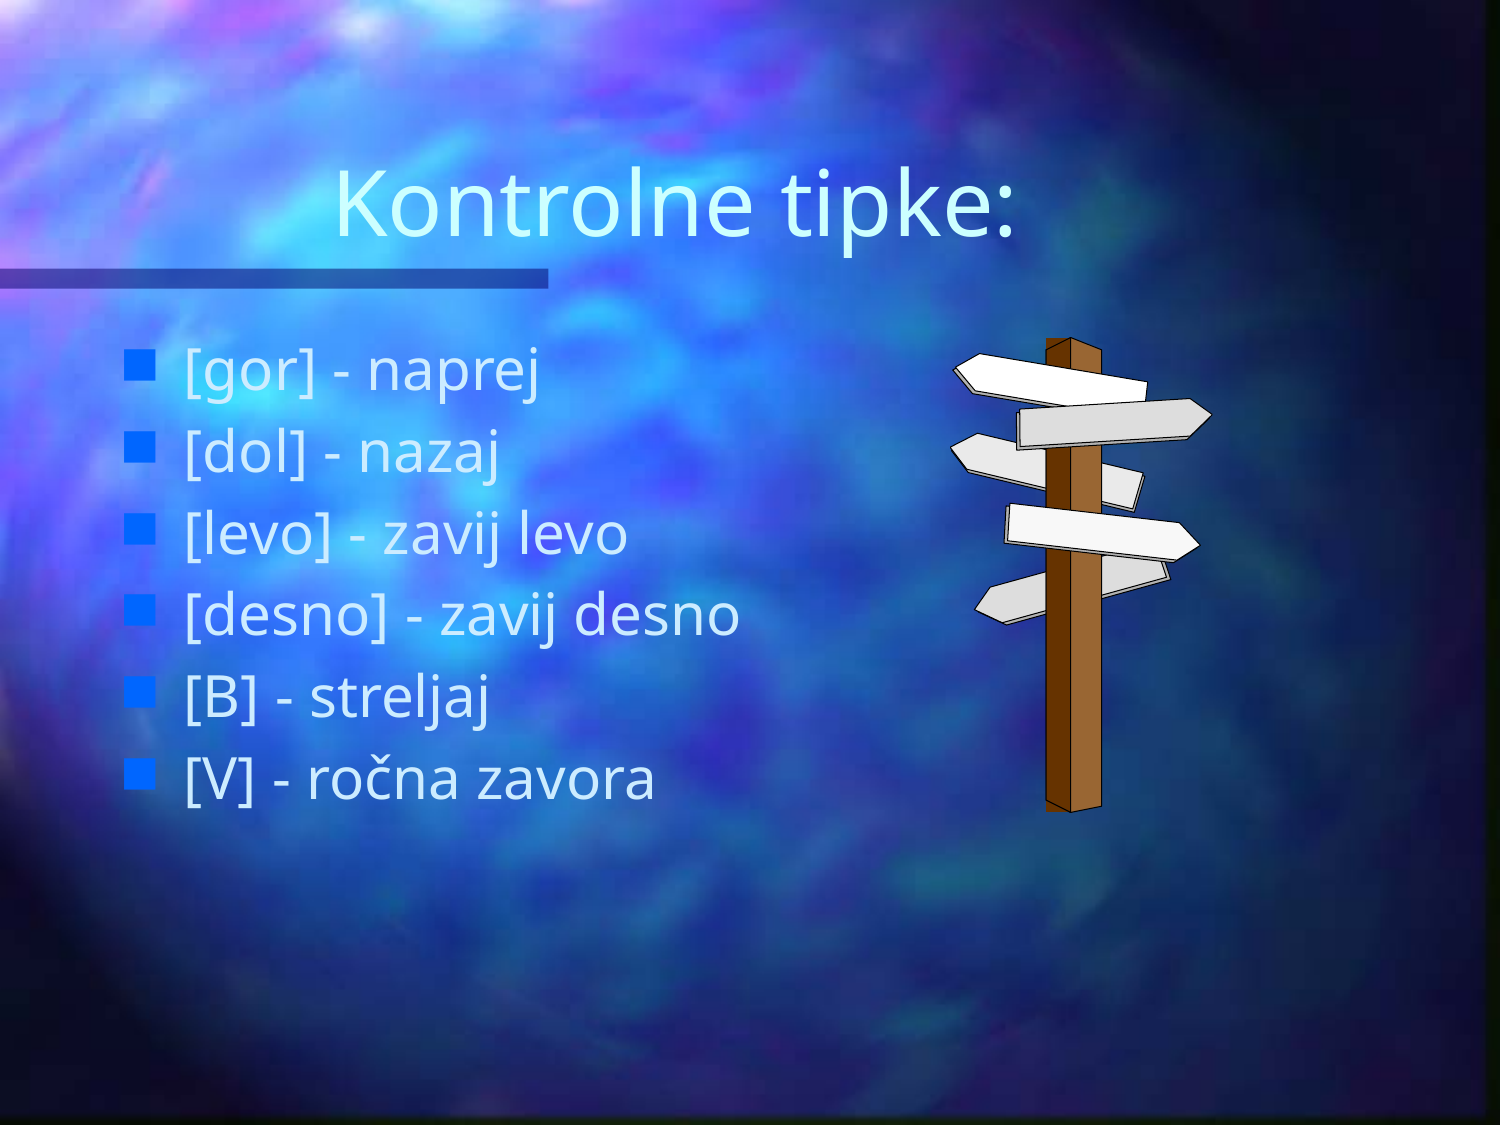

# Kontrolne tipke:
[gor] - naprej
[dol] - nazaj
[levo] - zavij levo
[desno] - zavij desno
[B] - streljaj
[V] - ročna zavora